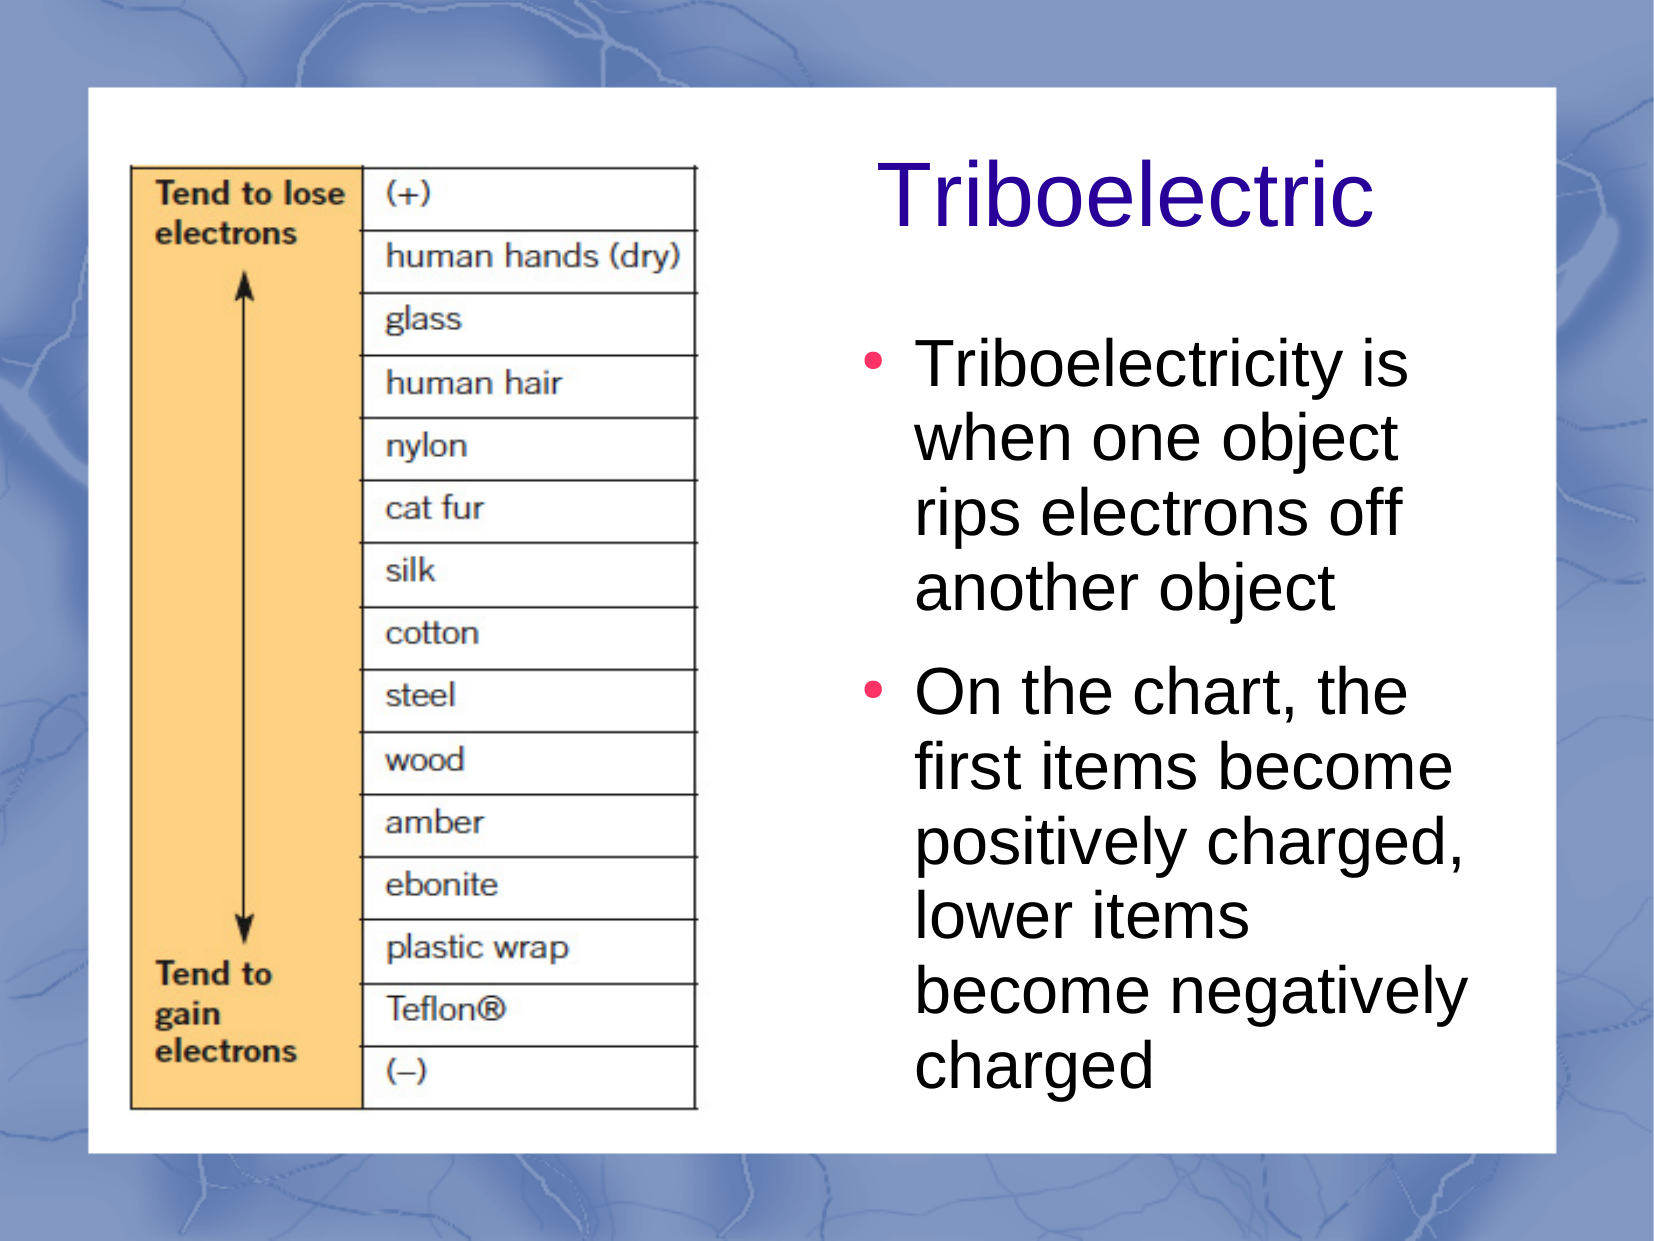

# Triboelectric
Triboelectricity is when one object rips electrons off another object
On the chart, the first items become positively charged, lower items become negatively charged